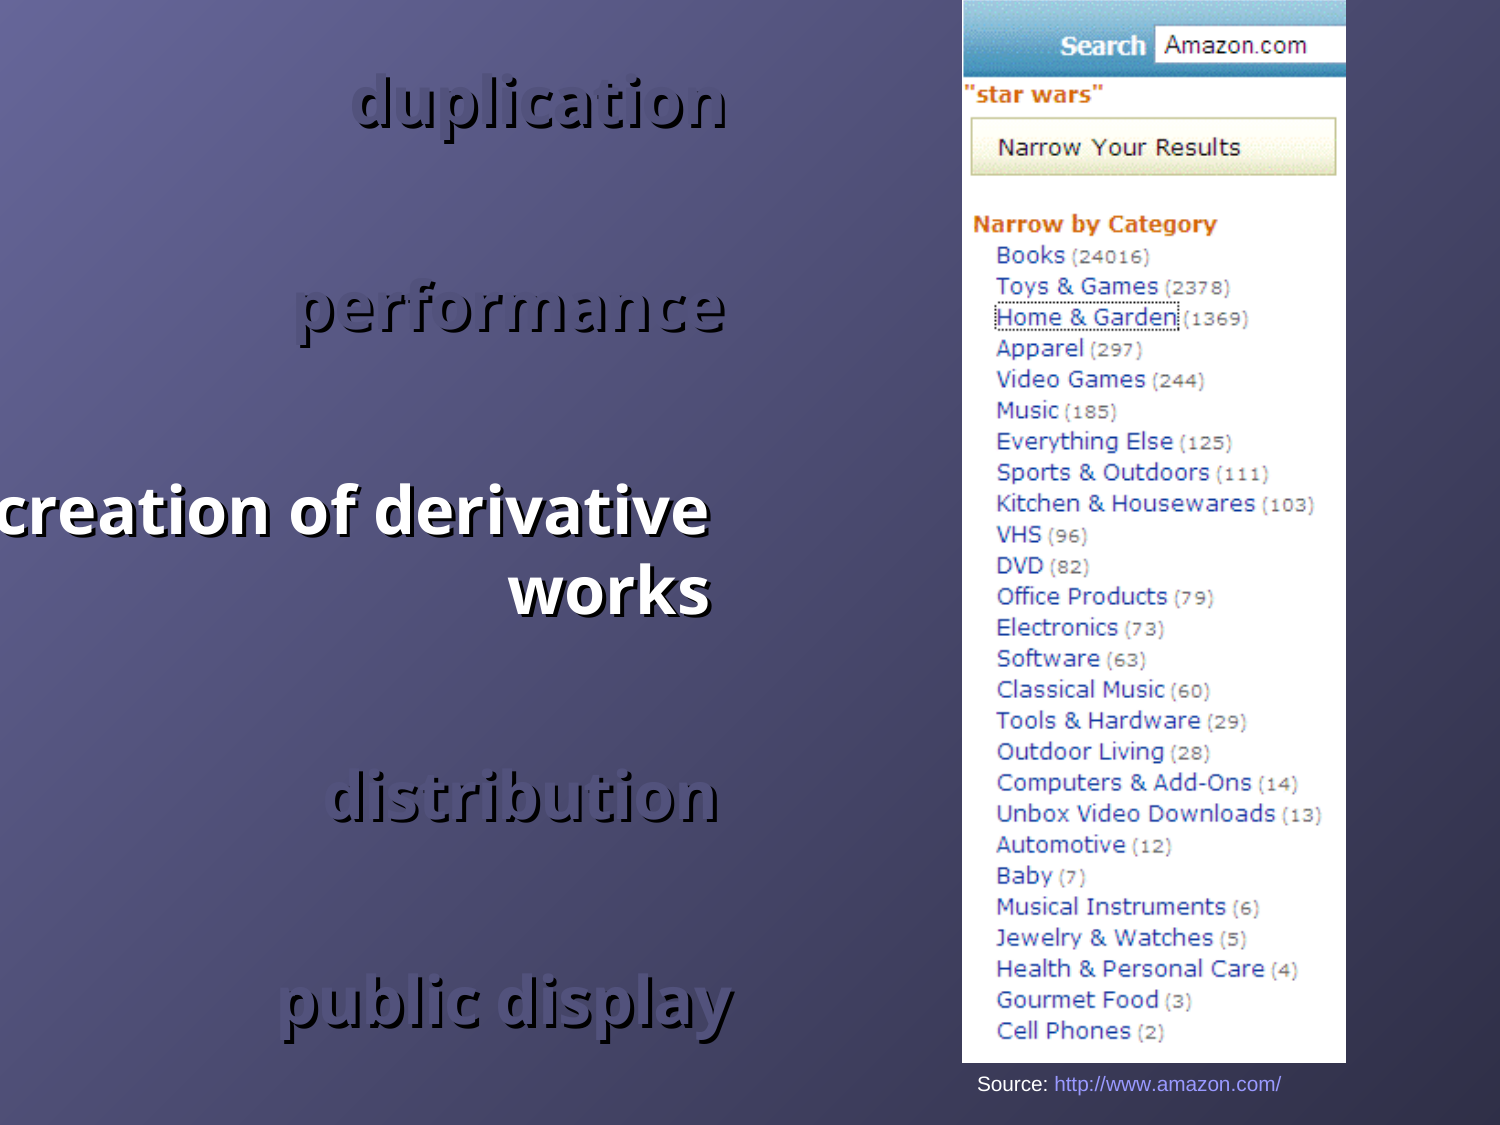

duplication
performance
creation of derivative
works
distribution
public display
Source: http://www.amazon.com/